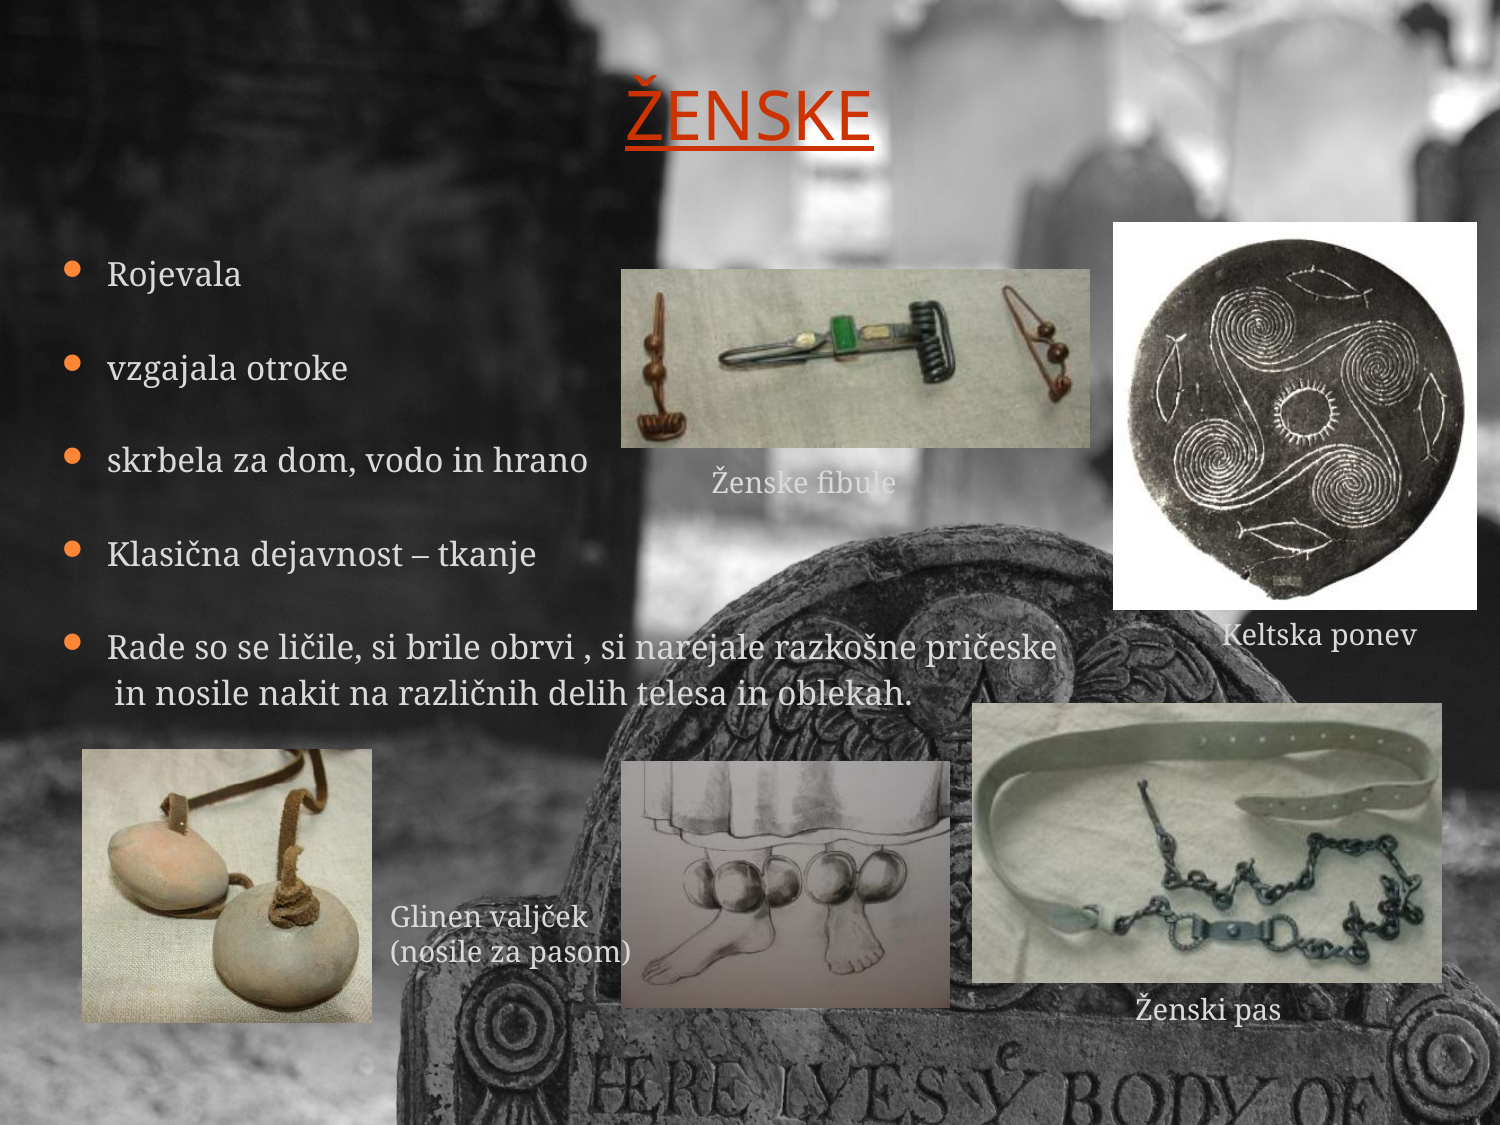

# ŽENSKE
Rojevala
vzgajala otroke
skrbela za dom, vodo in hrano
Klasična dejavnost – tkanje
Rade so se ličile, si brile obrvi , si narejale razkošne pričeske
 in nosile nakit na različnih delih telesa in oblekah.
Ženske fibule
Keltska ponev
Glinen valjček (nosile za pasom)
Ženski pas